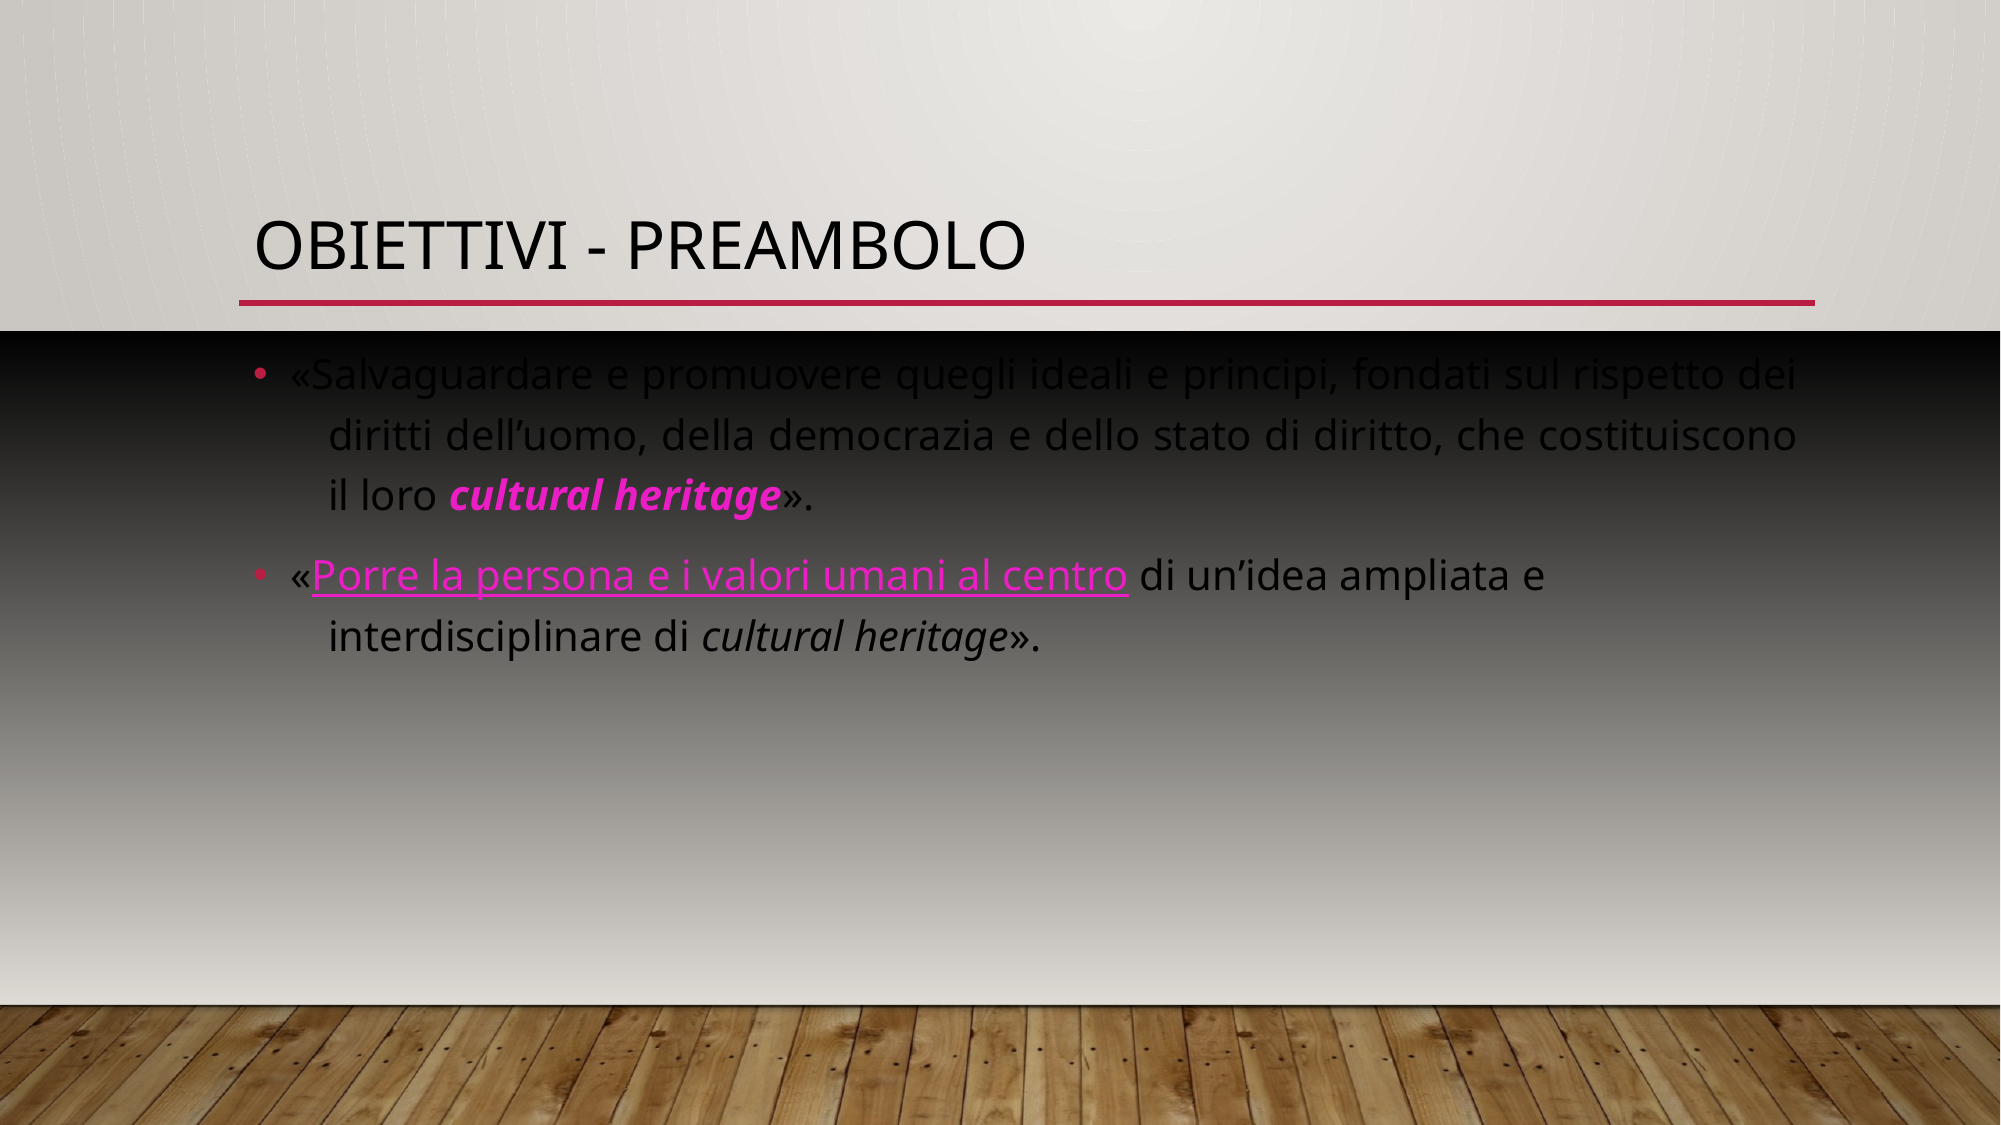

# Obiettivi - preambolo
«Salvaguardare e promuovere quegli ideali e principi, fondati sul rispetto dei diritti dell’uomo, della democrazia e dello stato di diritto, che costituiscono il loro cultural heritage».
«Porre la persona e i valori umani al centro di un’idea ampliata e interdisciplinare di cultural heritage».